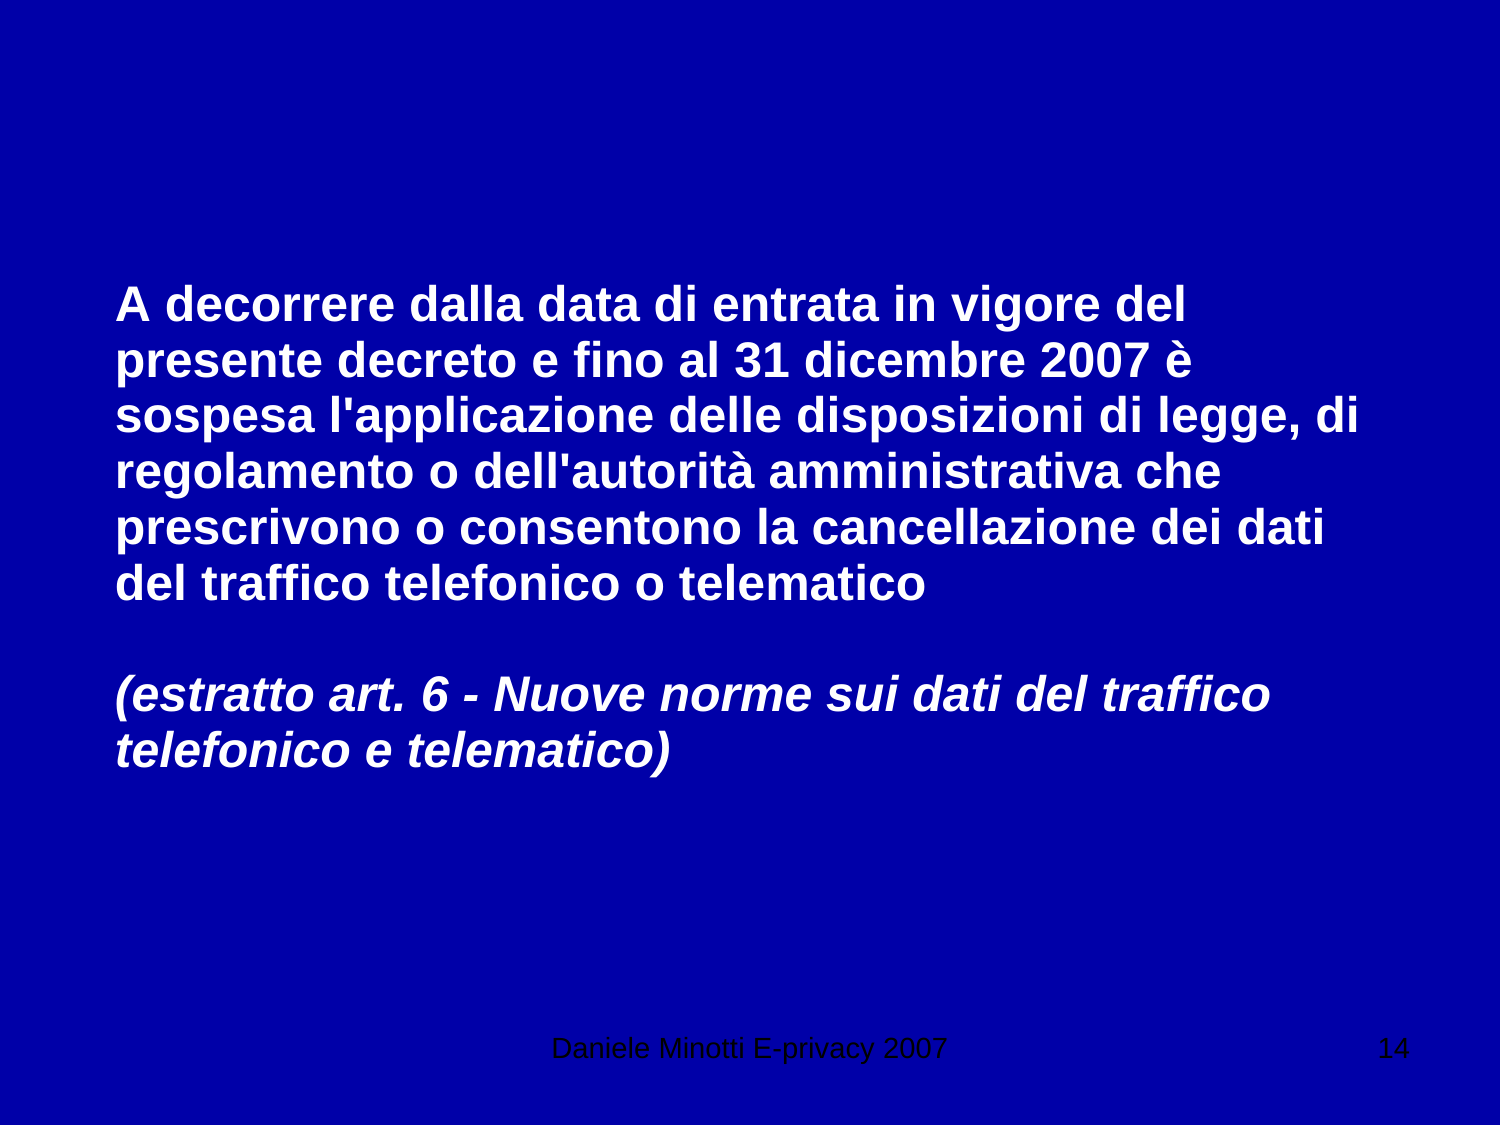

# A decorrere dalla data di entrata in vigore del presente decreto e fino al 31 dicembre 2007 è sospesa l'applicazione delle disposizioni di legge, di regolamento o dell'autorità amministrativa che prescrivono o consentono la cancellazione dei dati del traffico telefonico o telematico (estratto art. 6 - Nuove norme sui dati del traffico telefonico e telematico)
Daniele Minotti E-privacy 2007
14